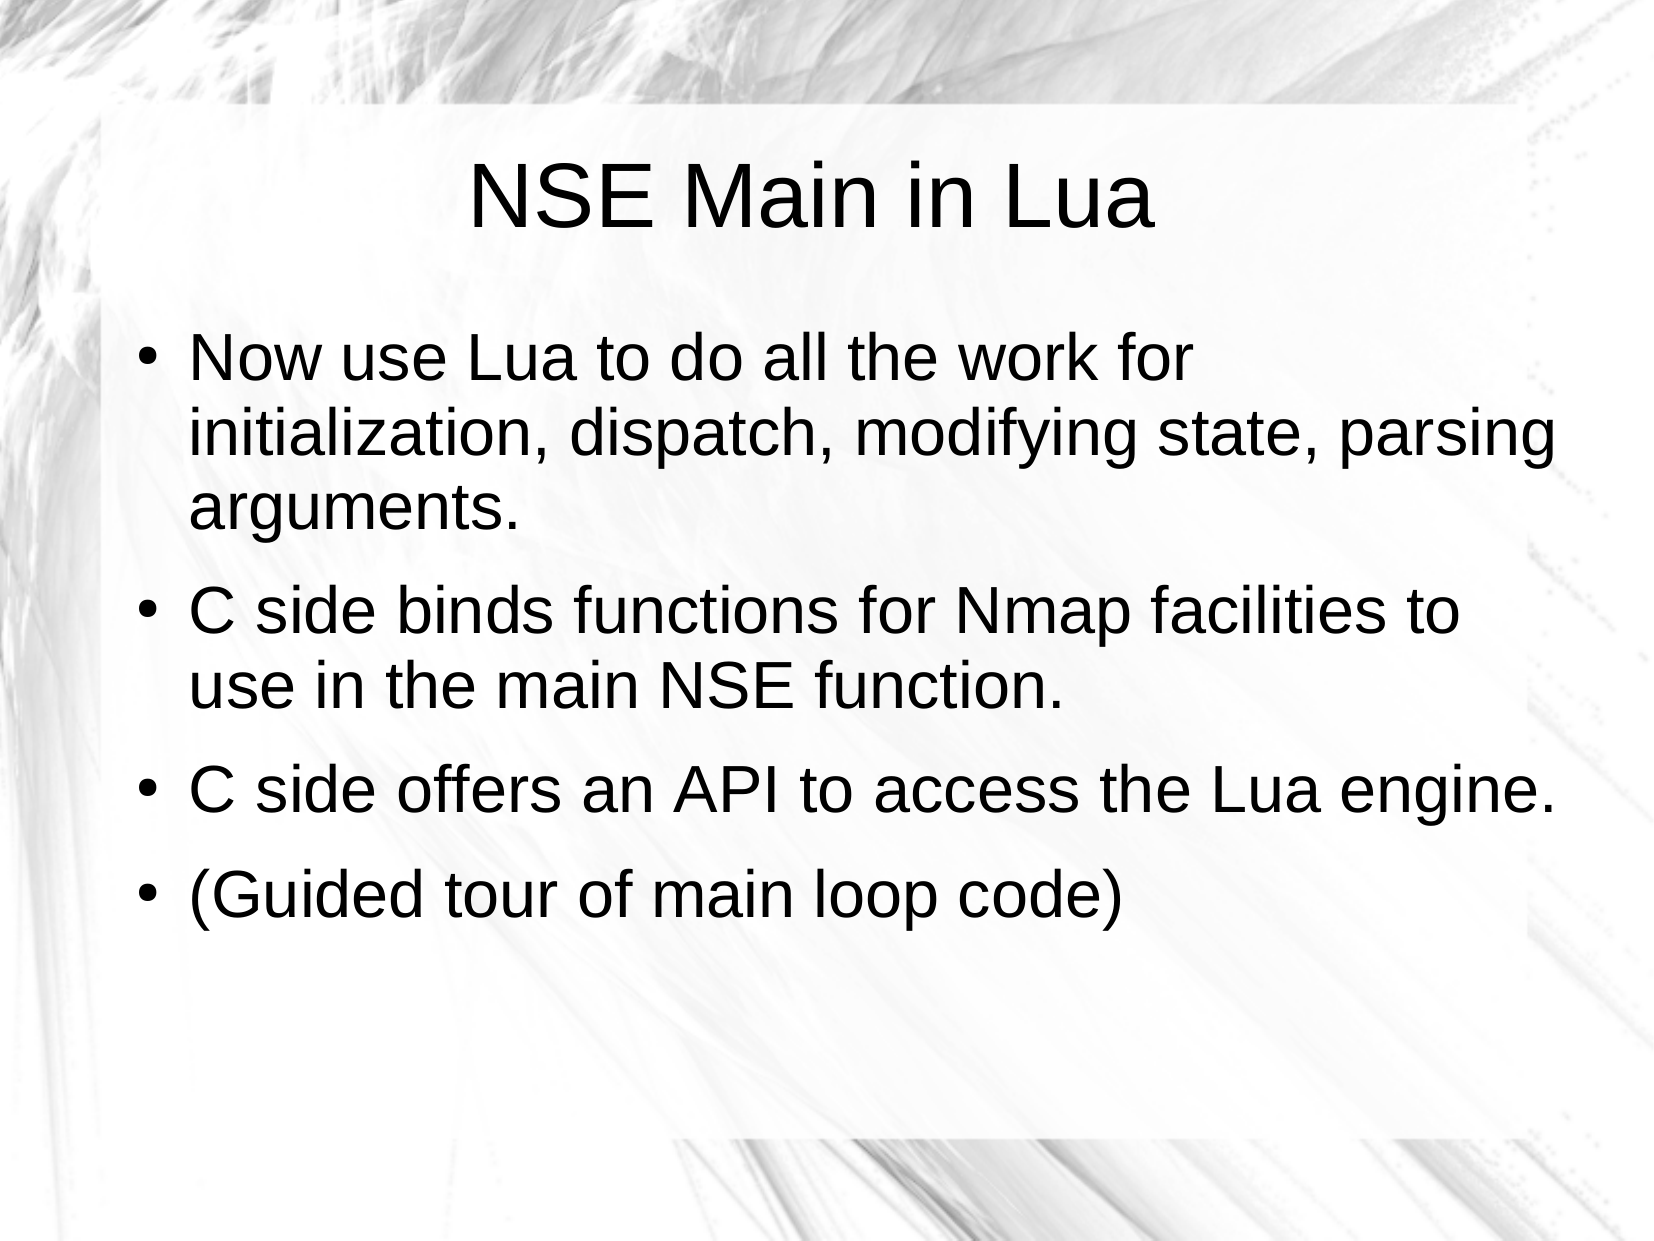

# NSE Main in Lua
Now use Lua to do all the work for initialization, dispatch, modifying state, parsing arguments.
C side binds functions for Nmap facilities to use in the main NSE function.
C side offers an API to access the Lua engine.
(Guided tour of main loop code)